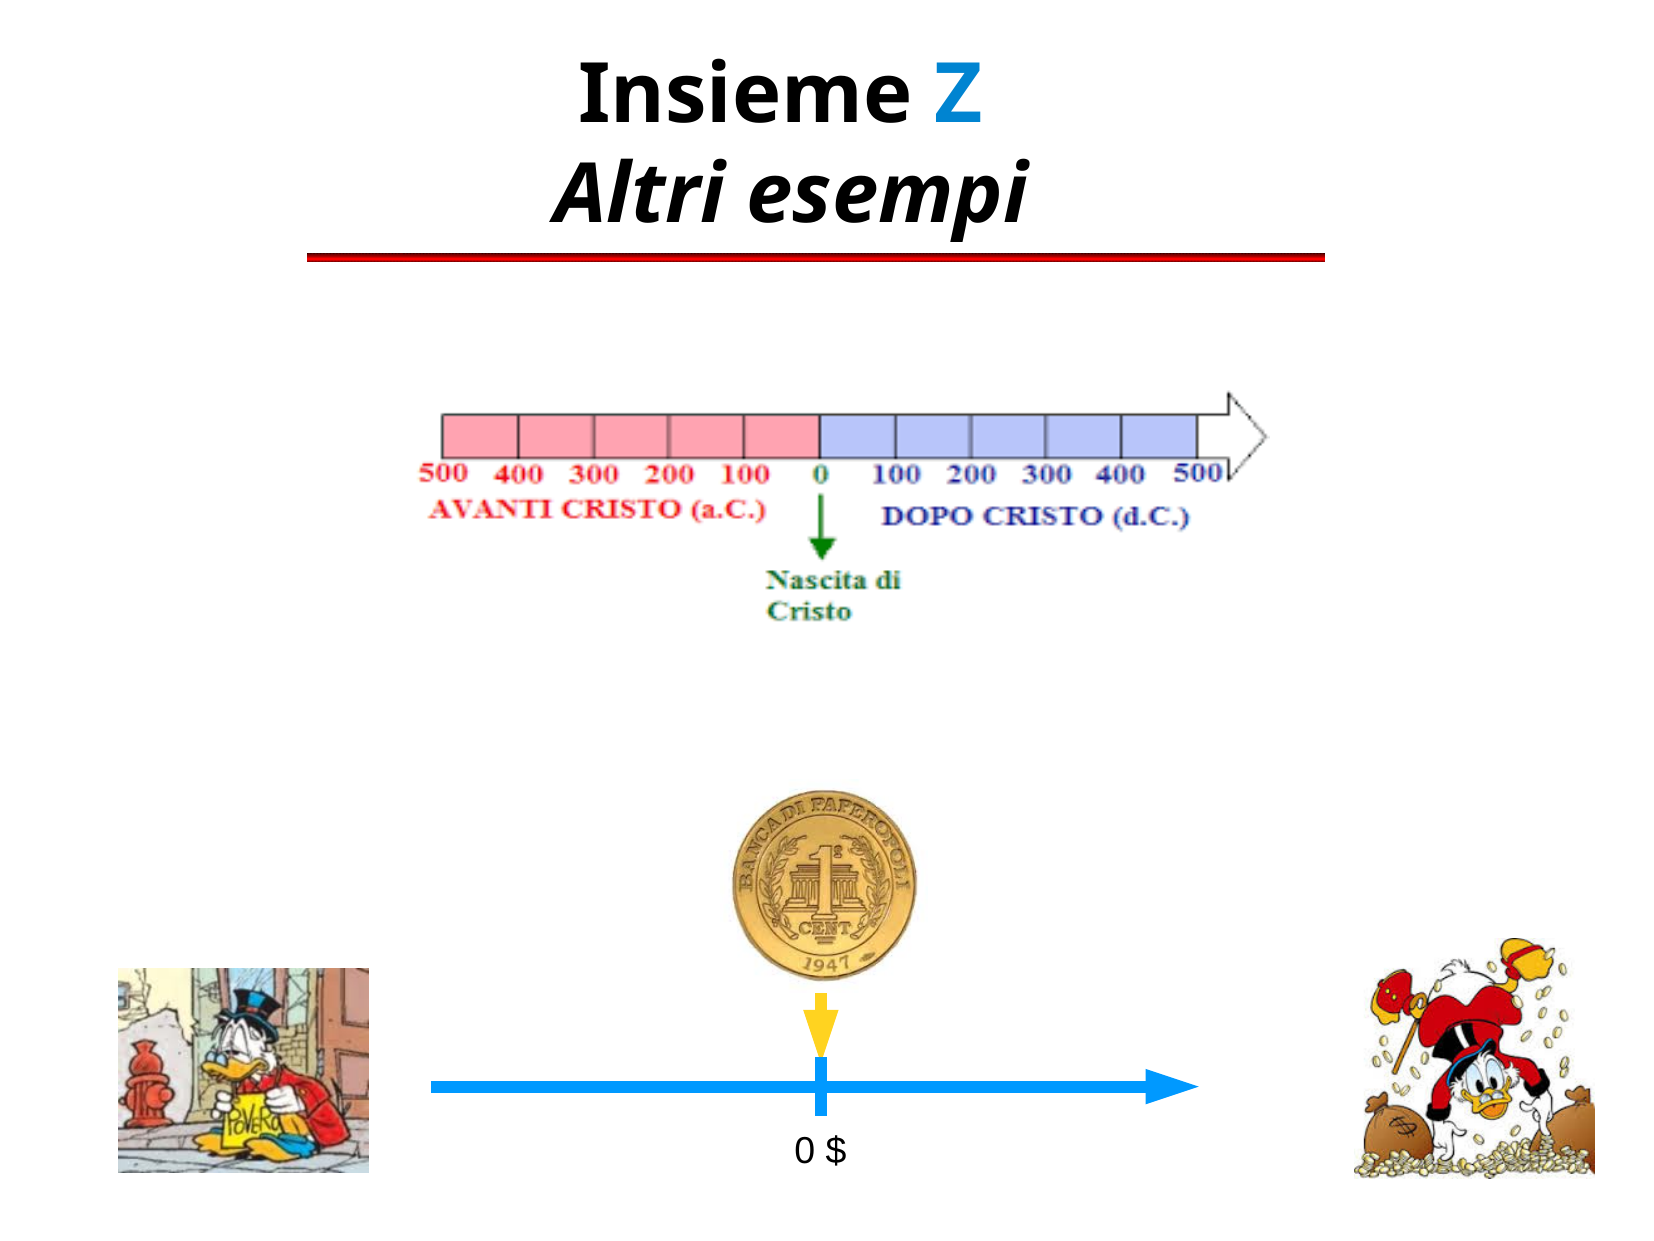

# Insieme Z Altri esempi
0 $